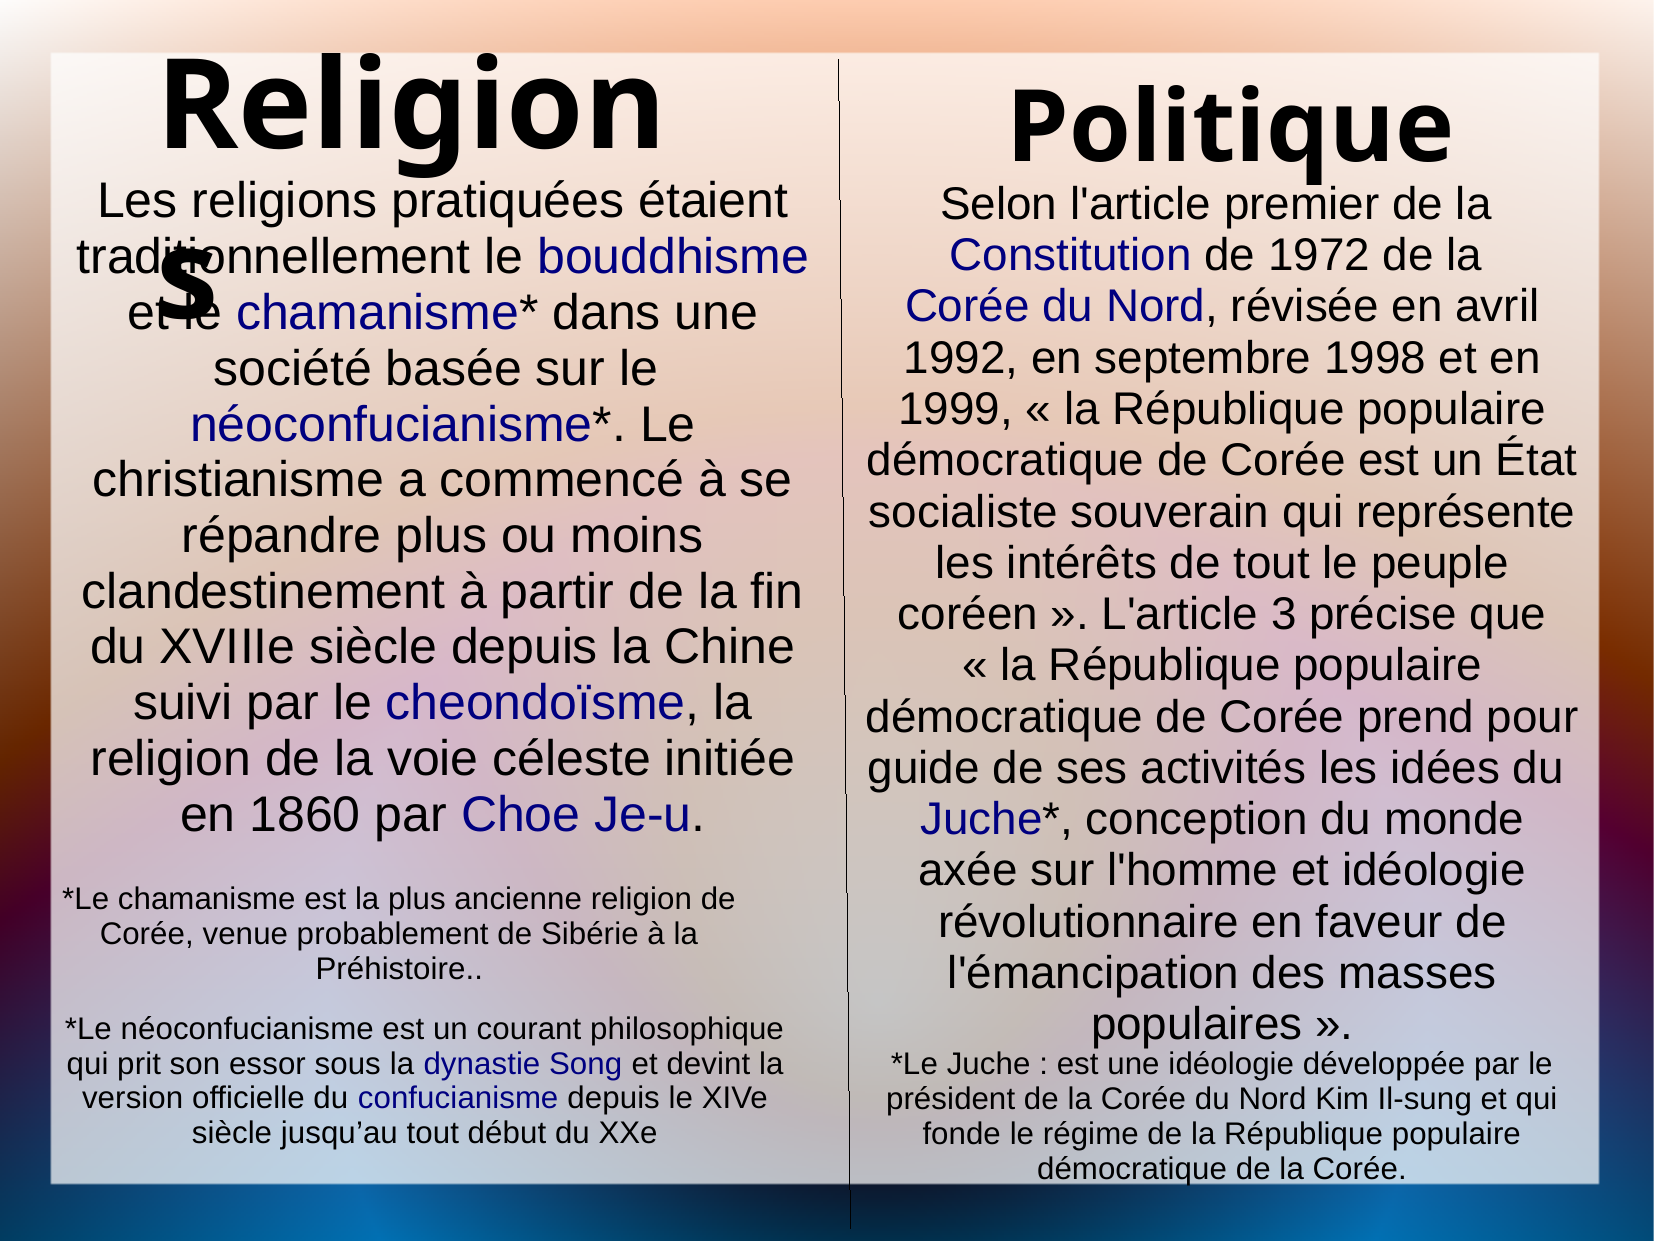

Religions
Politique
Les religions pratiquées étaient traditionnellement le bouddhisme et le chamanisme* dans une société basée sur le néoconfucianisme*. Le christianisme a commencé à se répandre plus ou moins clandestinement à partir de la fin du XVIIIe siècle depuis la Chine suivi par le cheondoïsme, la religion de la voie céleste initiée en 1860 par Choe Je-u.
Selon l'article premier de la Constitution de 1972 de la Corée du Nord, révisée en avril 1992, en septembre 1998 et en 1999, « la République populaire démocratique de Corée est un État socialiste souverain qui représente les intérêts de tout le peuple coréen ». L'article 3 précise que « la République populaire démocratique de Corée prend pour guide de ses activités les idées du Juche*, conception du monde axée sur l'homme et idéologie révolutionnaire en faveur de l'émancipation des masses populaires ».
*Le chamanisme est la plus ancienne religion de Corée, venue probablement de Sibérie à la Préhistoire..
*Le néoconfucianisme est un courant philosophique qui prit son essor sous la dynastie Song et devint la version officielle du confucianisme depuis le XIVe siècle jusqu’au tout début du XXe
*Le Juche : est une idéologie développée par le président de la Corée du Nord Kim Il-sung et qui fonde le régime de la République populaire démocratique de la Corée.